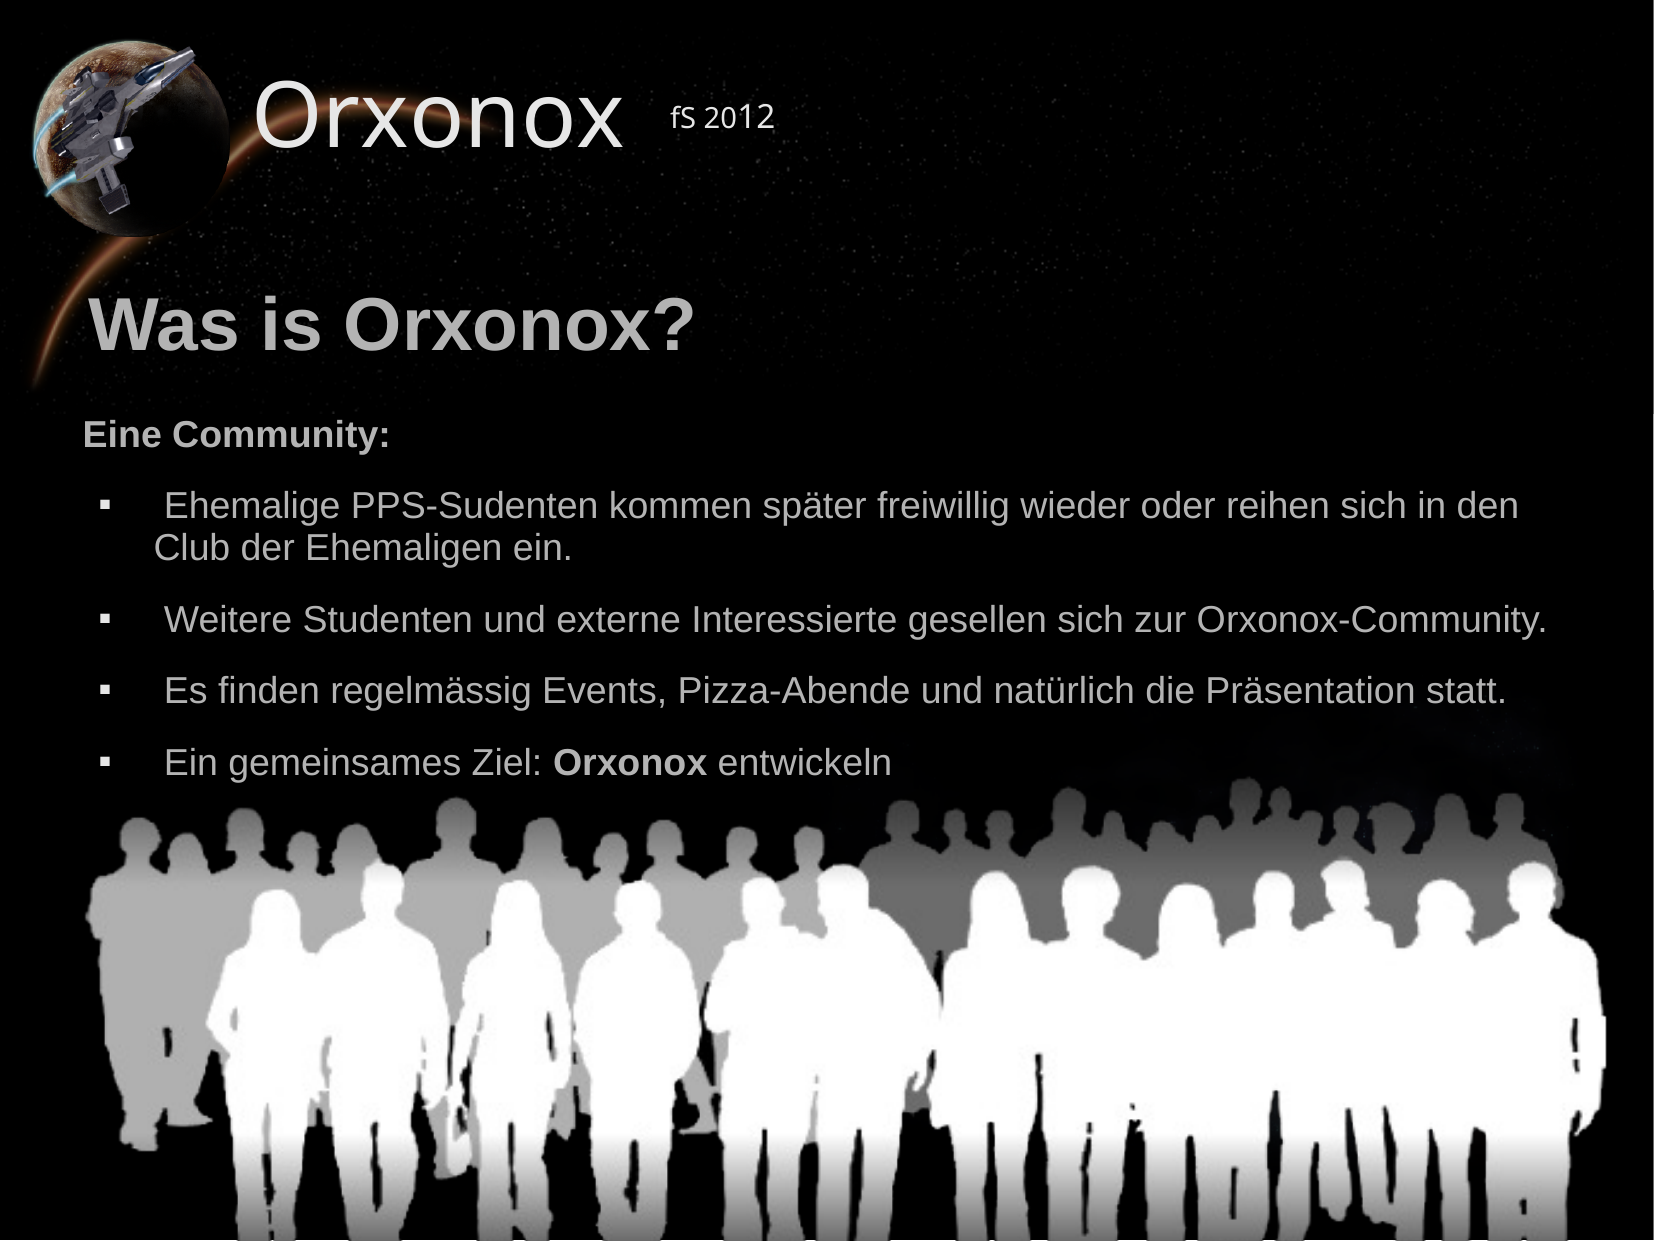

# Was is Orxonox?
Eine Community:
 Ehemalige PPS-Sudenten kommen später freiwillig wieder oder reihen sich in den Club der Ehemaligen ein.
 Weitere Studenten und externe Interessierte gesellen sich zur Orxonox-Community.
 Es finden regelmässig Events, Pizza-Abende und natürlich die Präsentation statt.
 Ein gemeinsames Ziel: Orxonox entwickeln